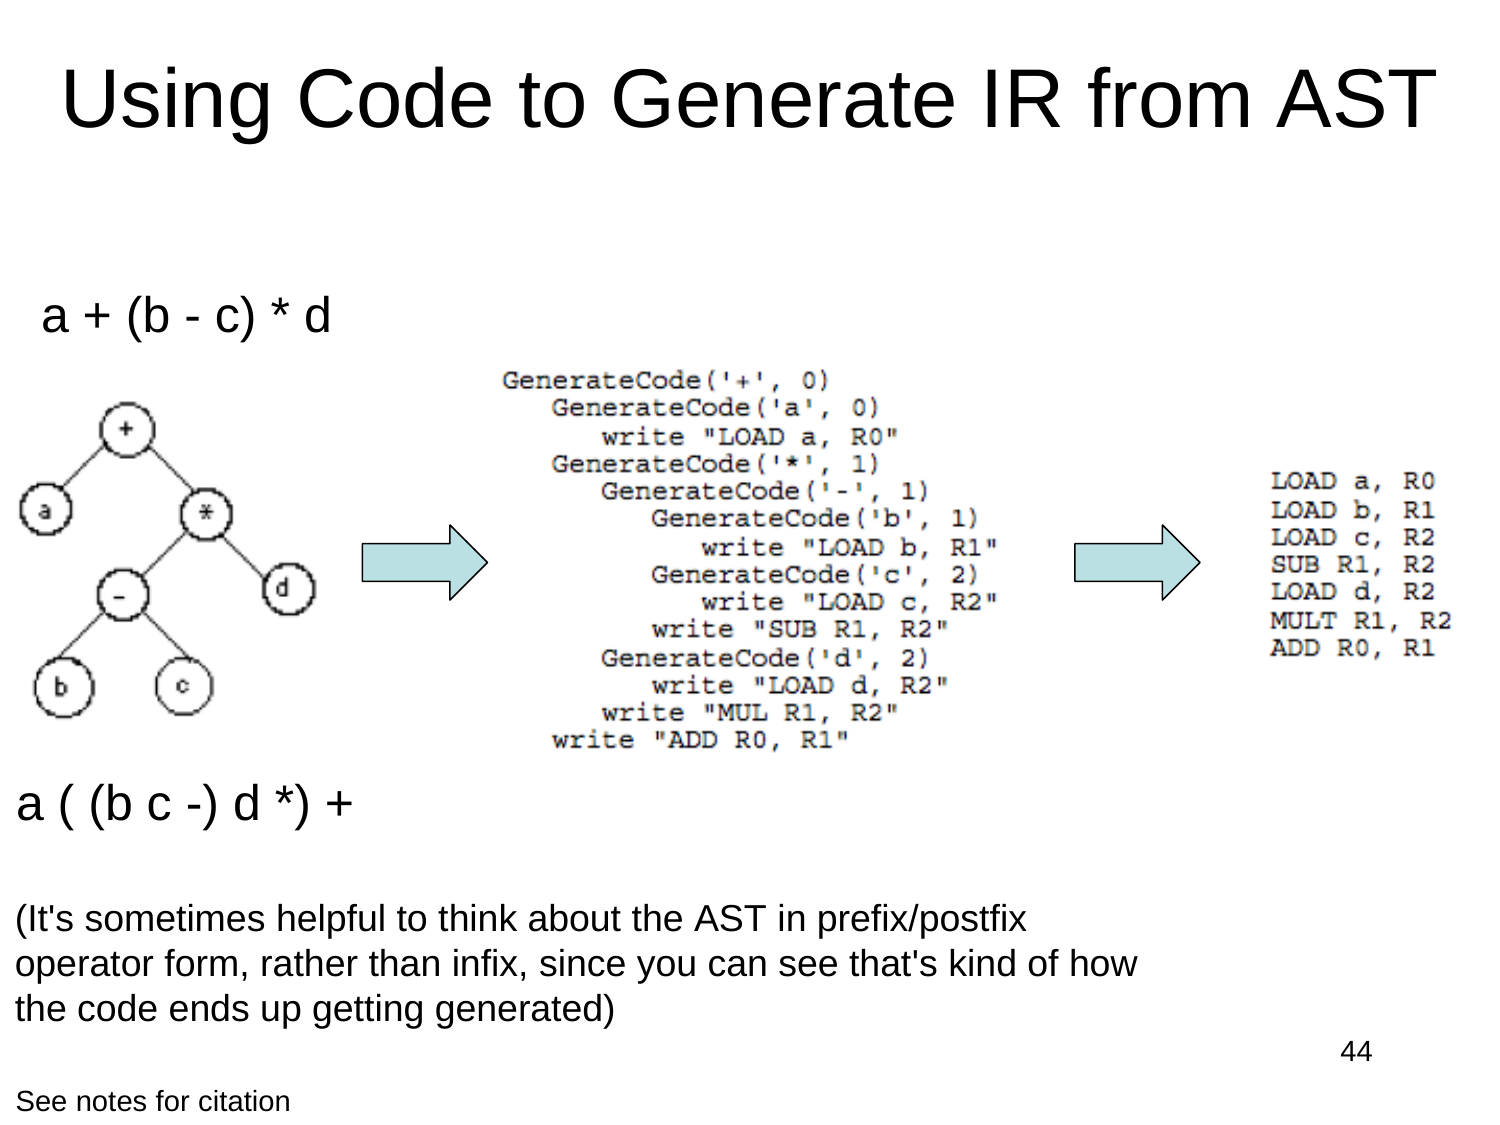

# Using Code to Generate IR from AST
a + (b - c) * d
a ( (b c -) d *) +
(It's sometimes helpful to think about the AST in prefix/postfix operator form, rather than infix, since you can see that's kind of how the code ends up getting generated)
See notes for citation